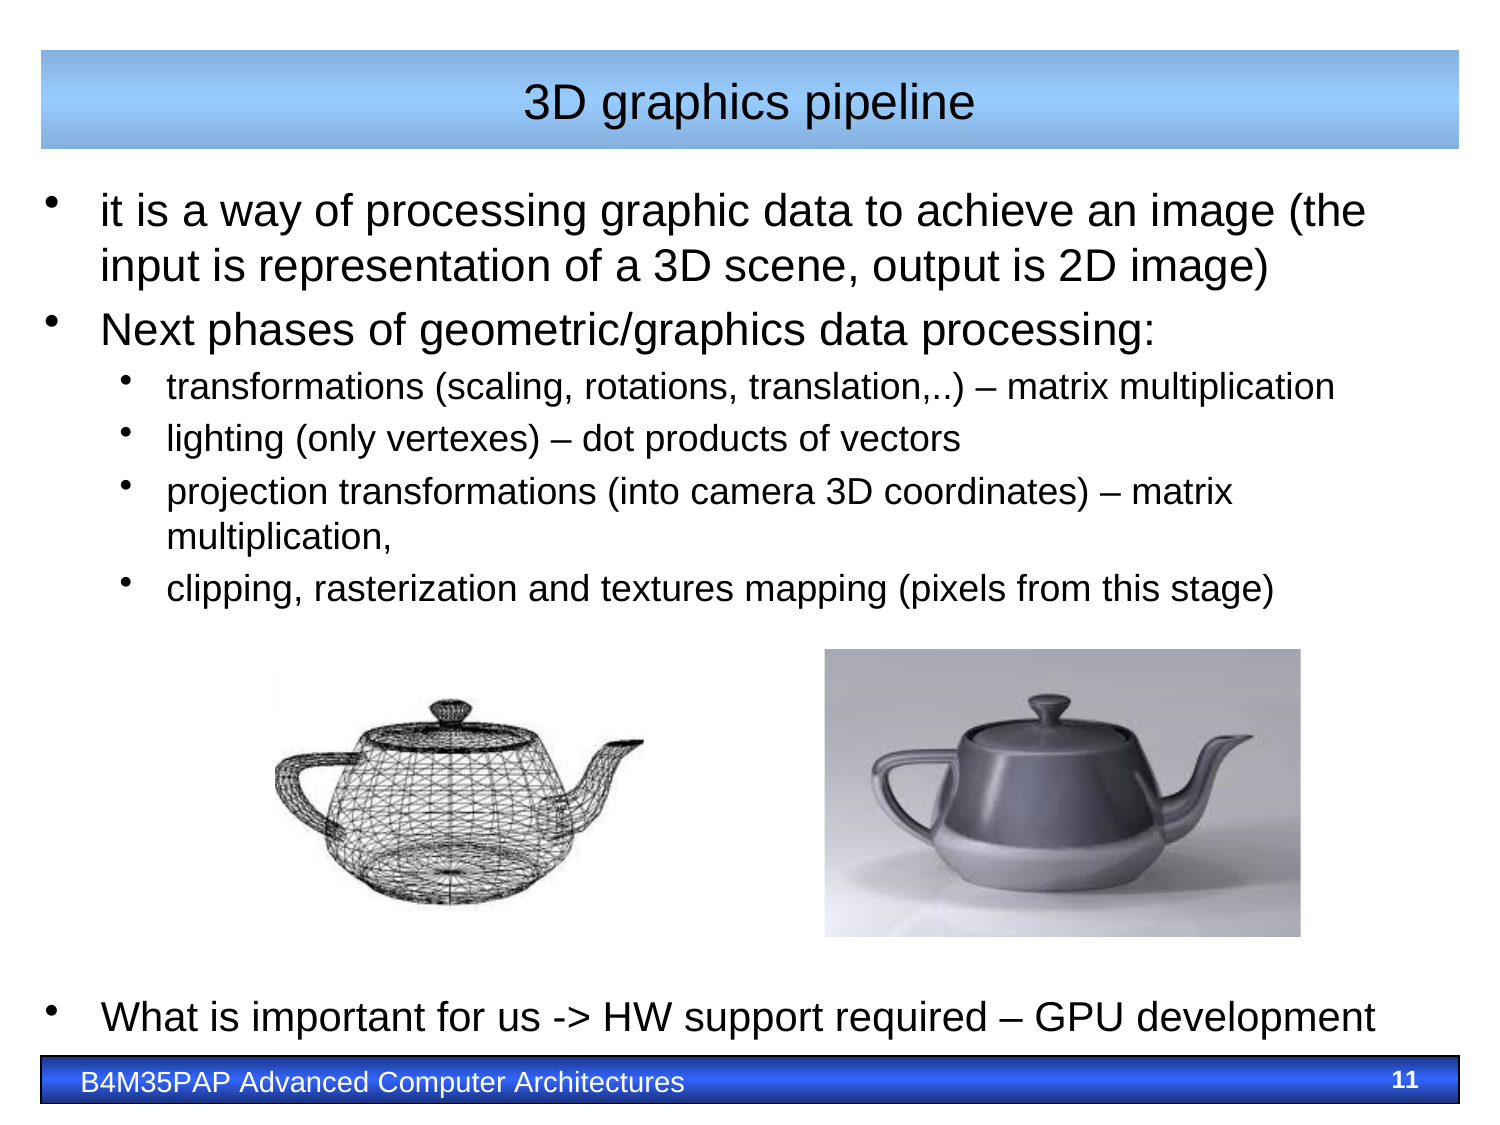

# 3D graphics pipeline
it is a way of processing graphic data to achieve an image (the input is representation of a 3D scene, output is 2D image)
Next phases of geometric/graphics data processing:
transformations (scaling, rotations, translation,..) – matrix multiplication
lighting (only vertexes) – dot products of vectors
projection transformations (into camera 3D coordinates) – matrix multiplication,
clipping, rasterization and textures mapping (pixels from this stage)
What is important for us -> HW support required – GPU development